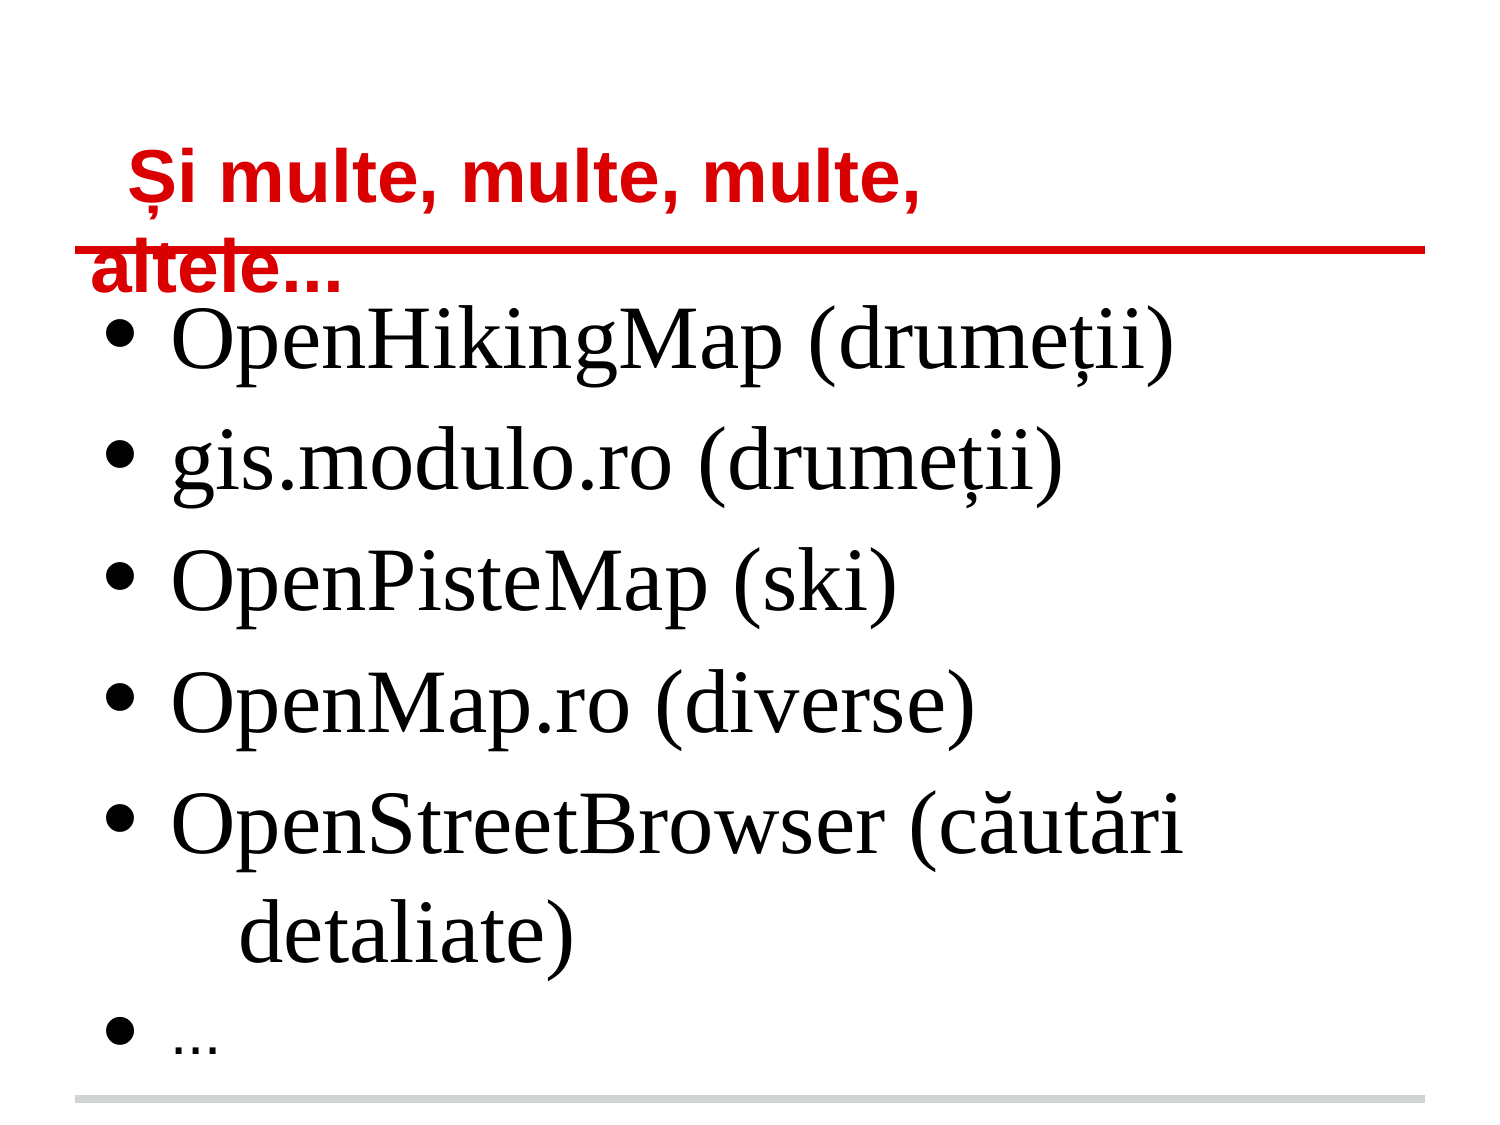

# Și multe, multe, multe, altele...
OpenHikingMap (drumeții)
gis.modulo.ro (drumeții)
OpenPisteMap (ski)
OpenMap.ro (diverse)
OpenStreetBrowser (căutări detaliate)
...